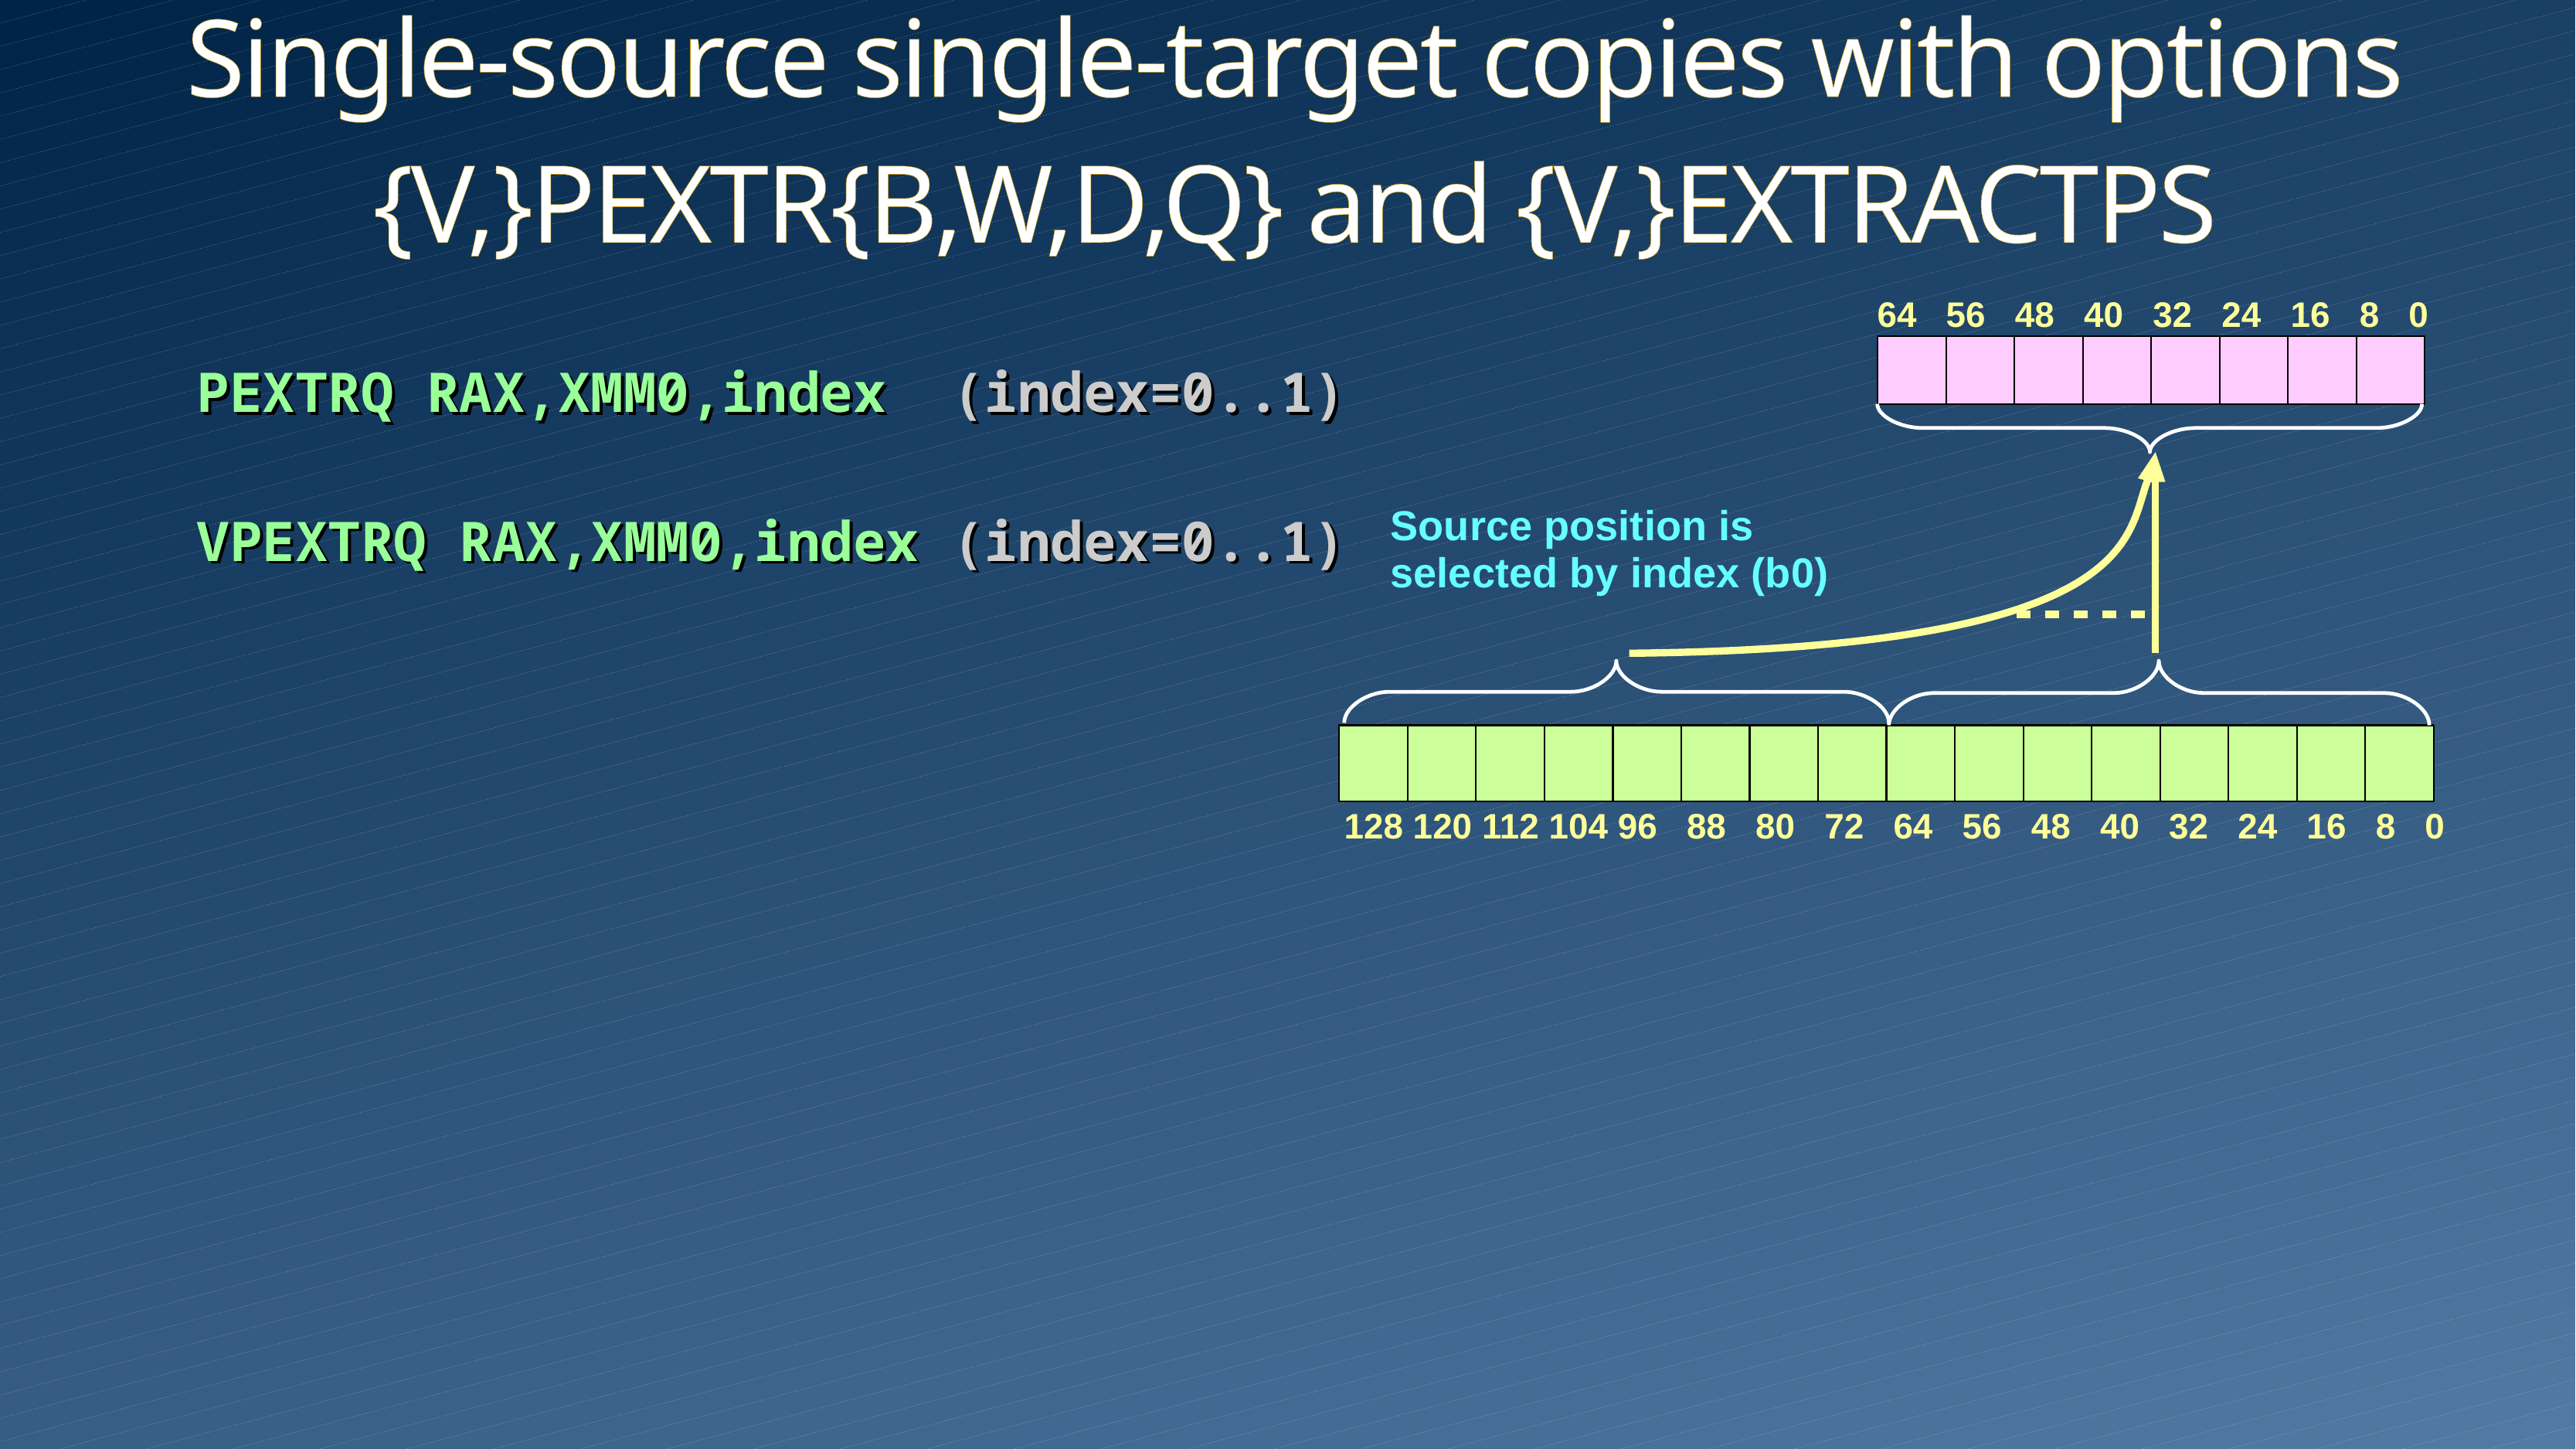

# Single-source single-target copies with options {V,}PEXTR{B,W,D,Q} and {V,}EXTRACTPS
64 56 48 40 32 24 16 8 0
PEXTRQ RAX,XMM0,index (index=0..1)
VPEXTRQ RAX,XMM0,index (index=0..1)
Source position is
selected by index (b0)
128 120 112 104 96 88 80 72 64 56 48 40 32 24 16 8 0